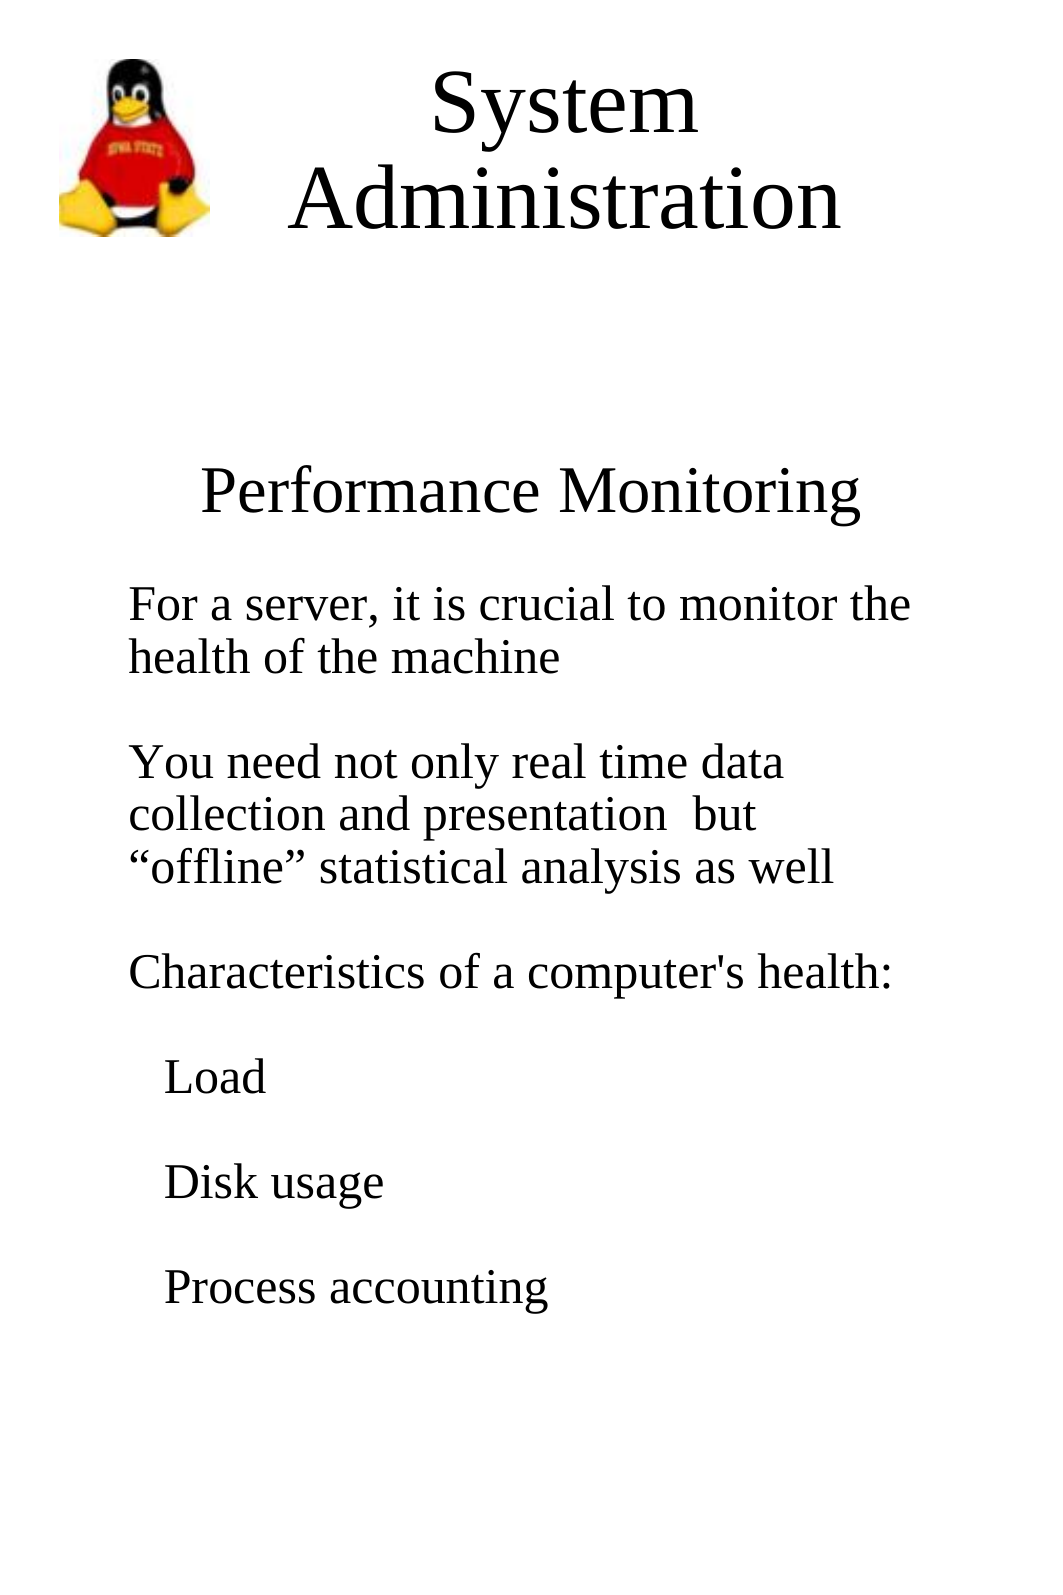

# System Administration
Performance Monitoring
For a server, it is crucial to monitor the health of the machine
You need not only real time data collection and presentation but “offline” statistical analysis as well
Characteristics of a computer's health:
Load
Disk usage
Process accounting